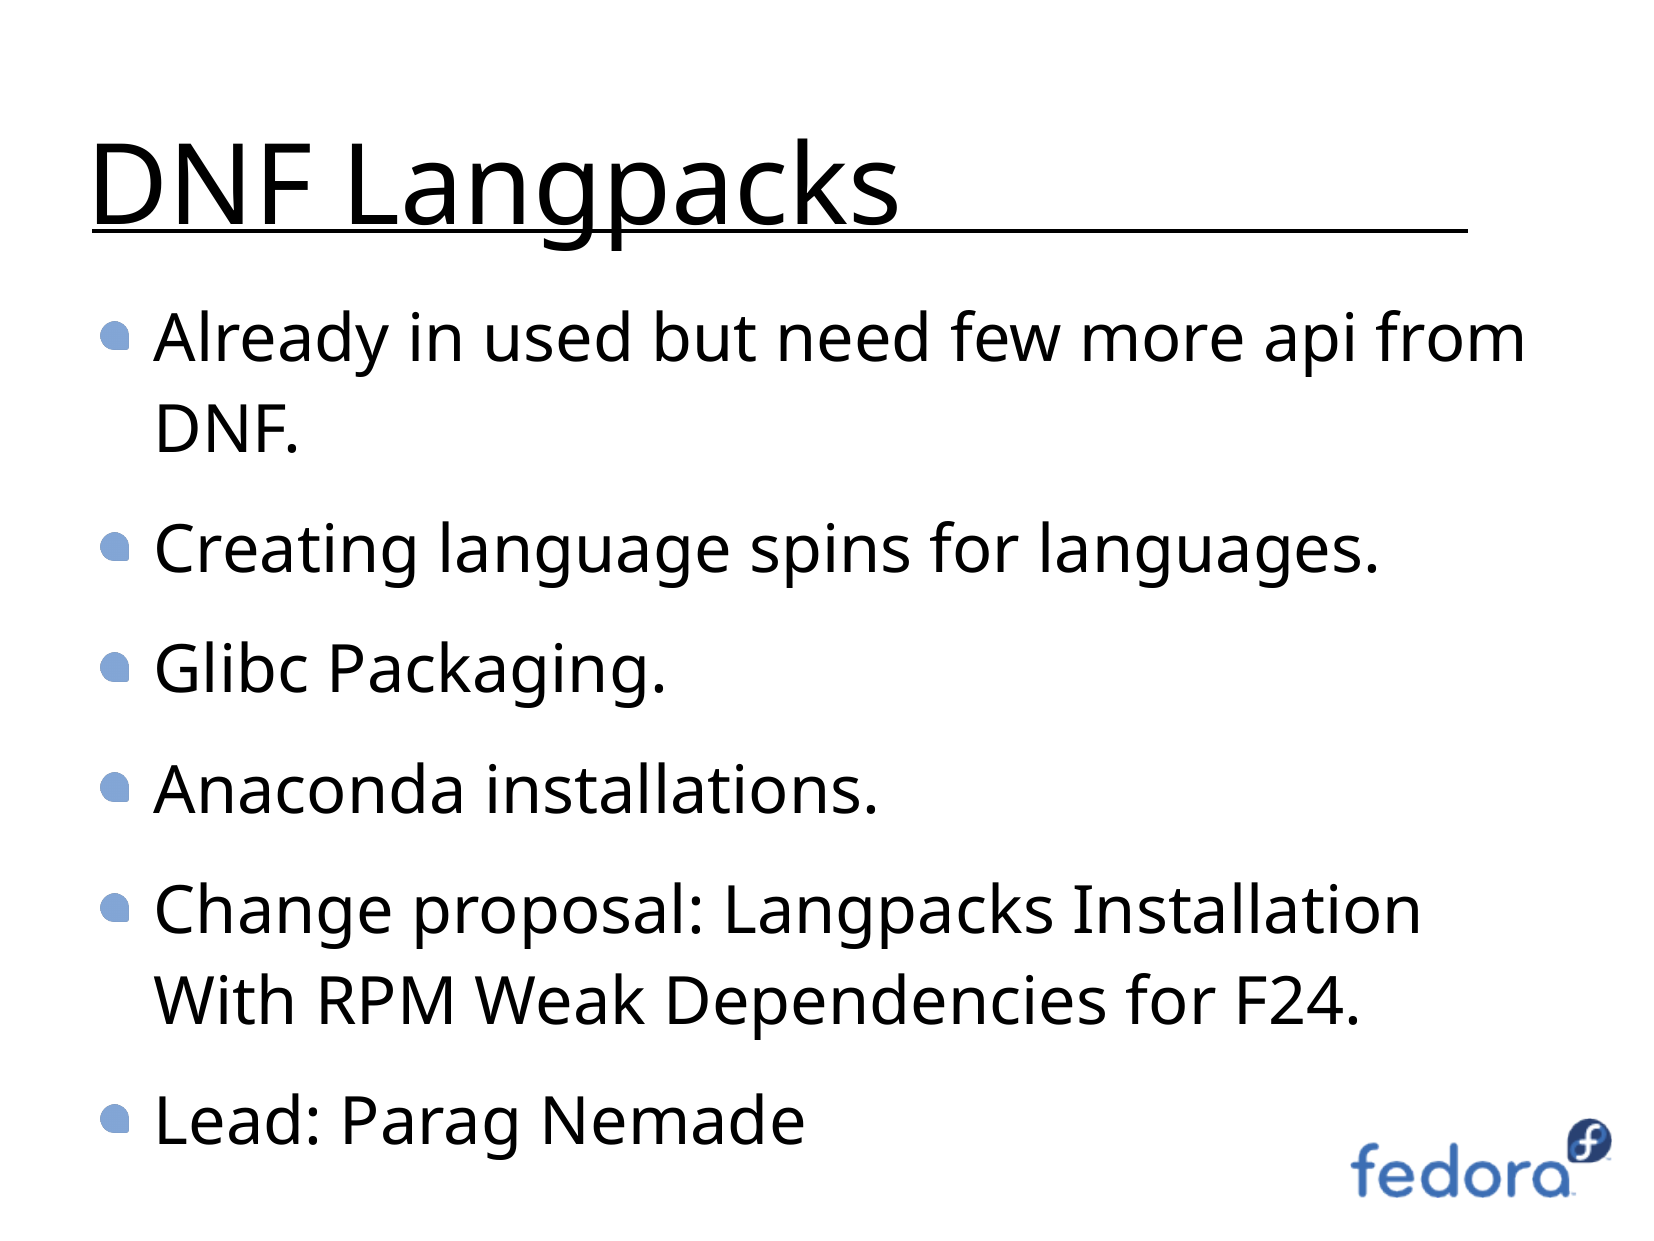

# DNF Langpacks
Already in used but need few more api from DNF.
Creating language spins for languages.
Glibc Packaging.
Anaconda installations.
Change proposal: Langpacks Installation With RPM Weak Dependencies for F24.
Lead: Parag Nemade